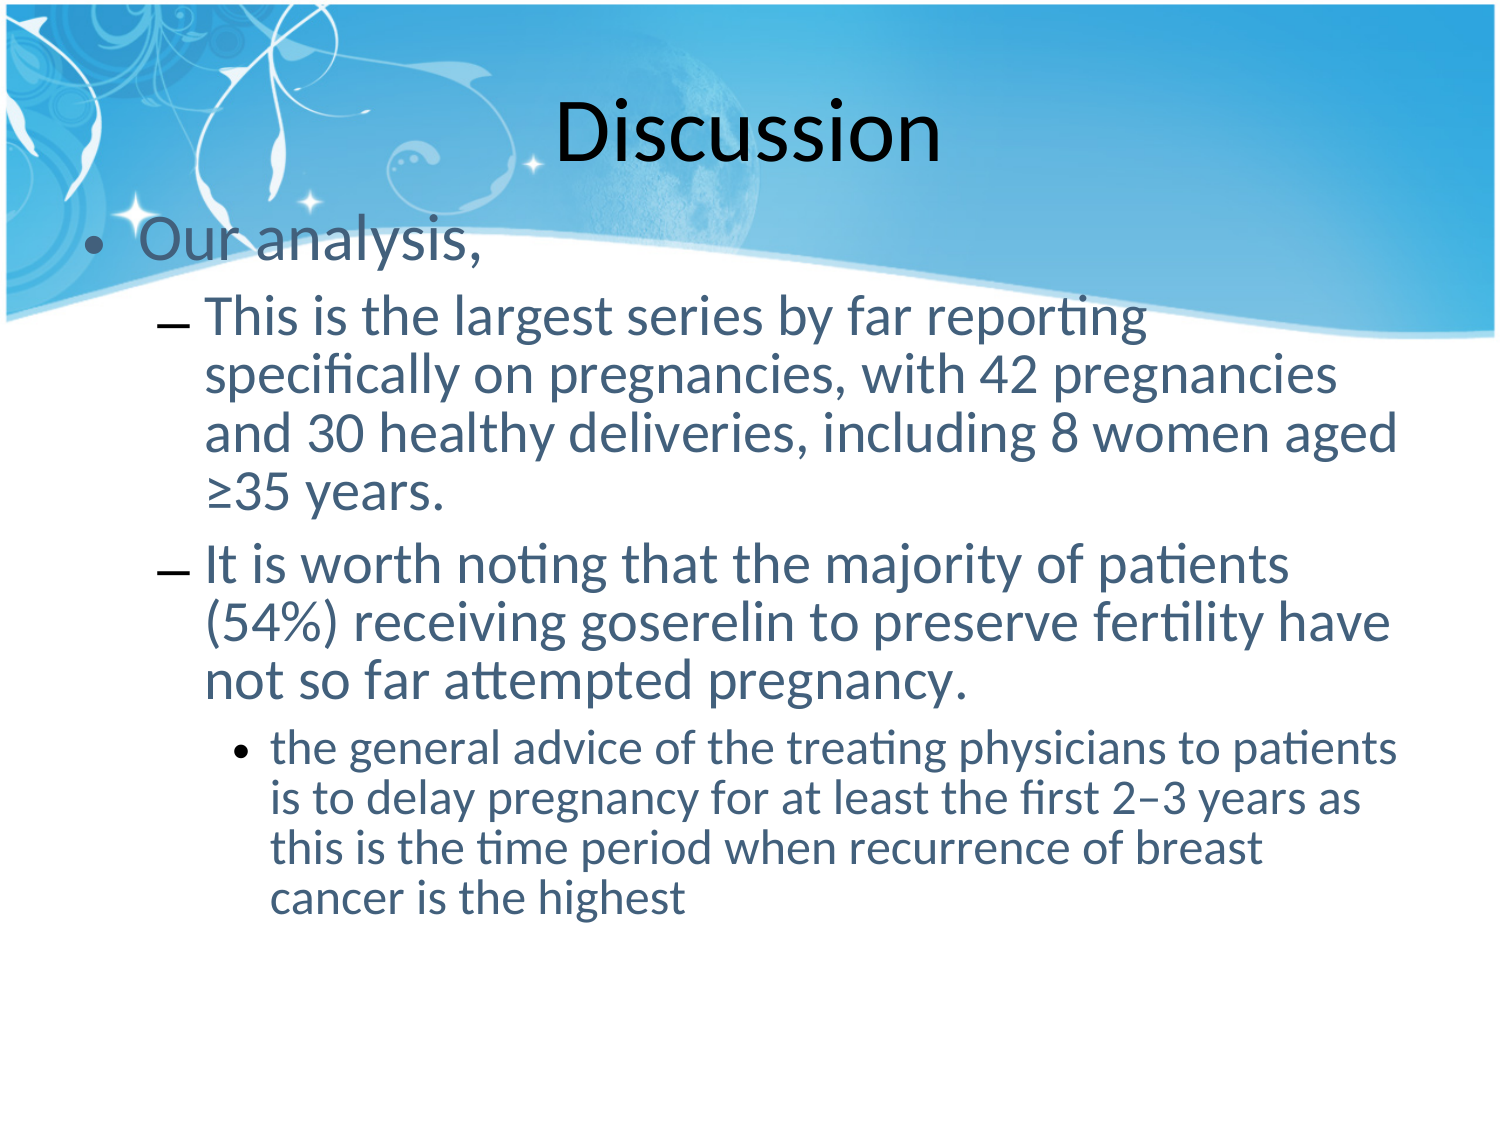

# Discussion
Our analysis,
This is the largest series by far reporting specifically on pregnancies, with 42 pregnancies and 30 healthy deliveries, including 8 women aged ≥35 years.
It is worth noting that the majority of patients (54%) receiving goserelin to preserve fertility have not so far attempted pregnancy.
the general advice of the treating physicians to patients is to delay pregnancy for at least the first 2–3 years as this is the time period when recurrence of breast cancer is the highest